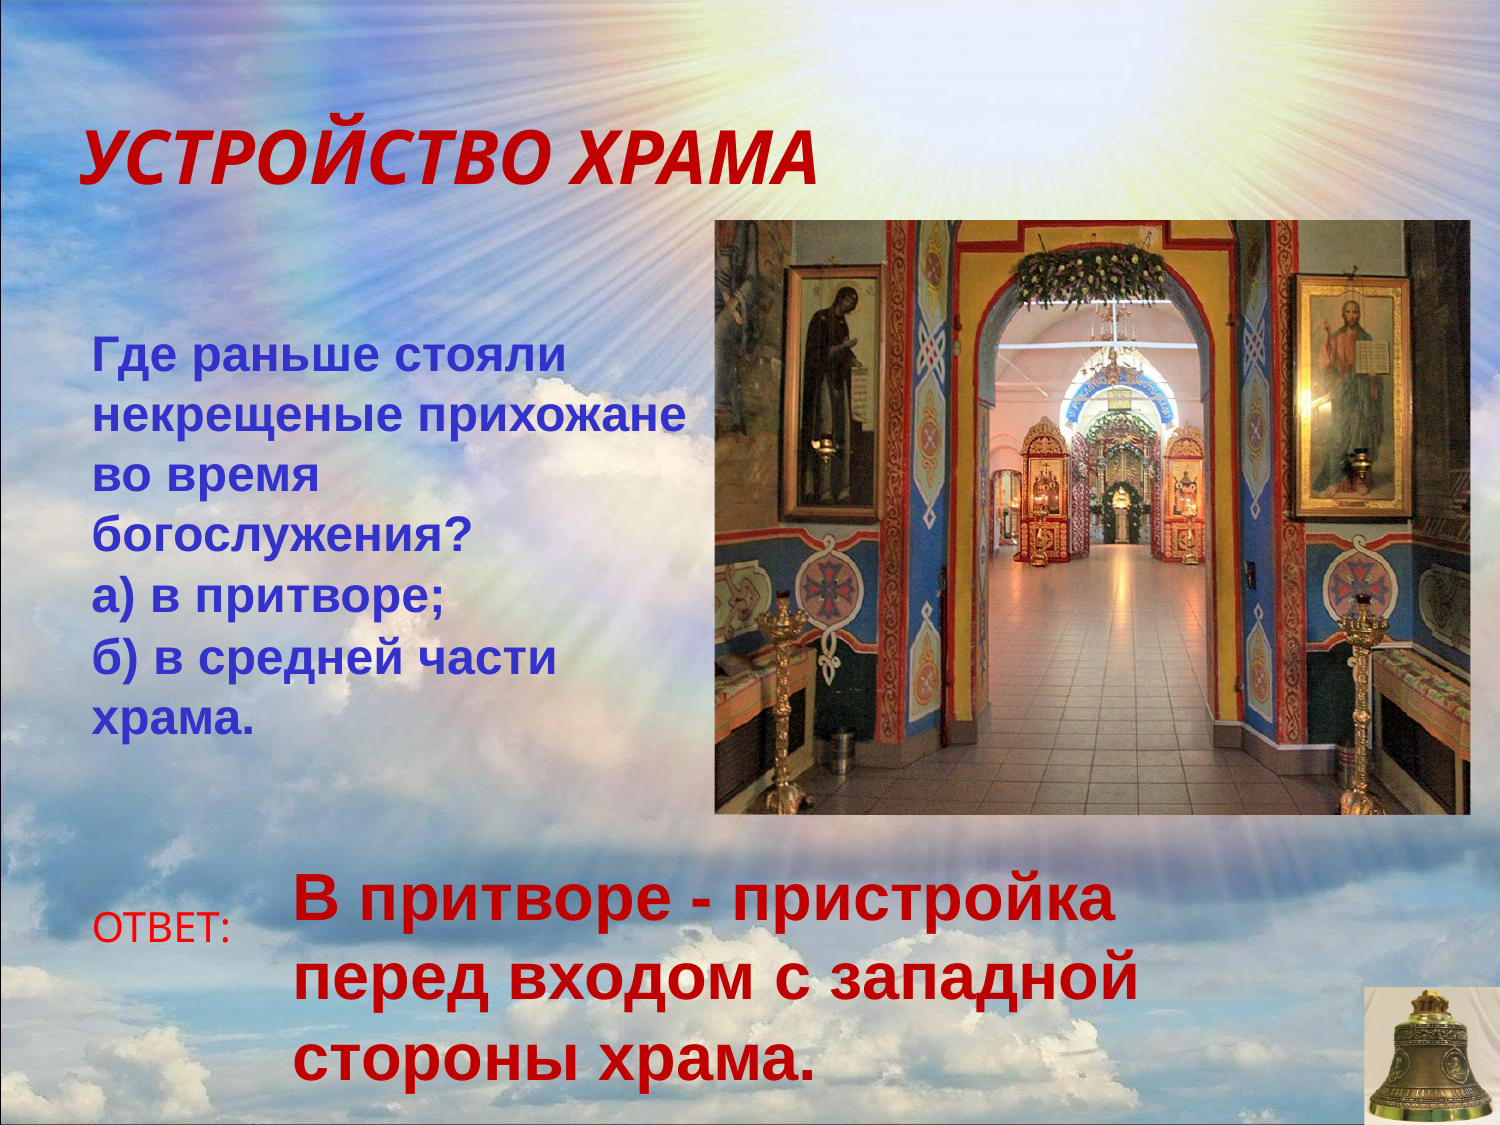

УСТРОЙСТВО ХРАМА
Где раньше стояли некрещеные прихожане во время богослужения?
а) в притворе;
б) в средней части храма.
В притворе - пристройка перед входом с западной стороны храма.
ОТВЕТ: